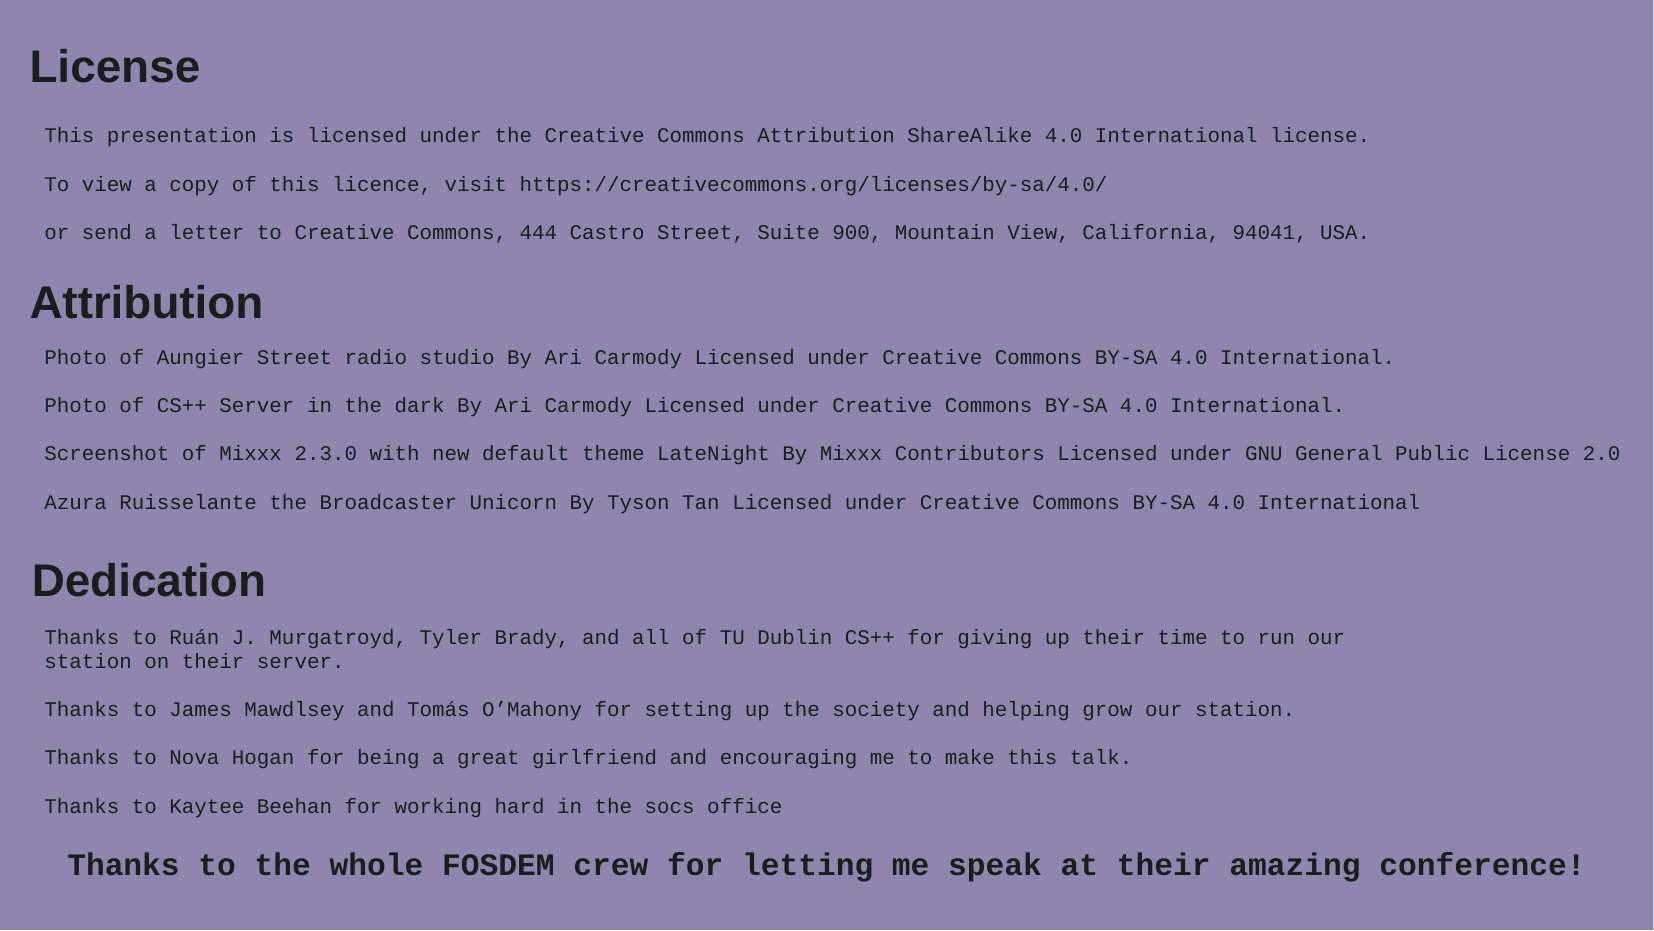

# License
This presentation is licensed under the Creative Commons Attribution ShareAlike 4.0 International license.
To view a copy of this licence, visit https://creativecommons.org/licenses/by-sa/4.0/
or send a letter to Creative Commons, 444 Castro Street, Suite 900, Mountain View, California, 94041, USA.
Attribution
Photo of Aungier Street radio studio By Ari Carmody Licensed under Creative Commons BY-SA 4.0 International.
Photo of CS++ Server in the dark By Ari Carmody Licensed under Creative Commons BY-SA 4.0 International.
Screenshot of Mixxx 2.3.0 with new default theme LateNight By Mixxx Contributors Licensed under GNU General Public License 2.0
Azura Ruisselante the Broadcaster Unicorn By Tyson Tan Licensed under Creative Commons BY-SA 4.0 International
Dedication
Thanks to Ruán J. Murgatroyd, Tyler Brady, and all of TU Dublin CS++ for giving up their time to run our station on their server.
Thanks to James Mawdlsey and Tomás O’Mahony for setting up the society and helping grow our station.
Thanks to Nova Hogan for being a great girlfriend and encouraging me to make this talk.
Thanks to Kaytee Beehan for working hard in the socs office
Thanks to the whole FOSDEM crew for letting me speak at their amazing conference!